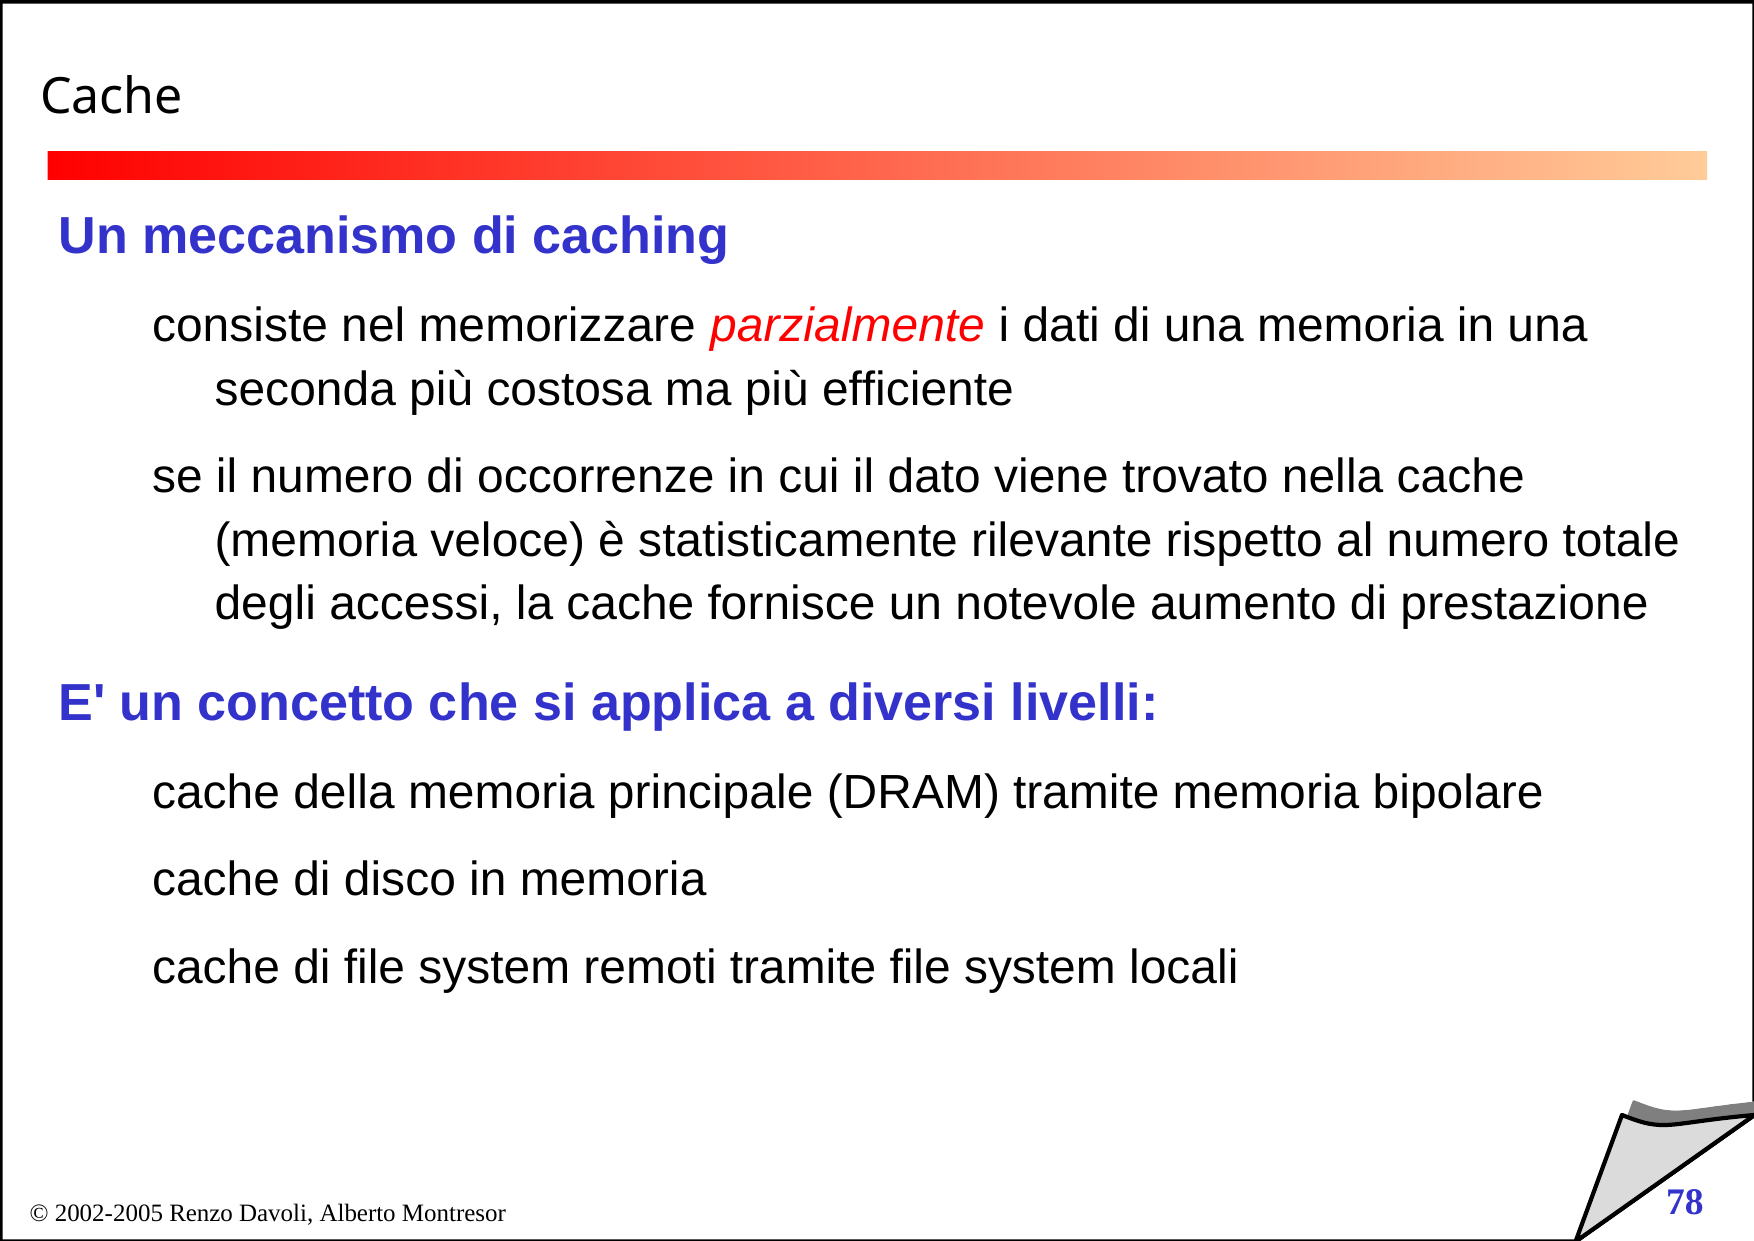

# Cache
Un meccanismo di caching
consiste nel memorizzare parzialmente i dati di una memoria in una seconda più costosa ma più efficiente
se il numero di occorrenze in cui il dato viene trovato nella cache (memoria veloce) è statisticamente rilevante rispetto al numero totale degli accessi, la cache fornisce un notevole aumento di prestazione
E' un concetto che si applica a diversi livelli:
cache della memoria principale (DRAM) tramite memoria bipolare
cache di disco in memoria
cache di file system remoti tramite file system locali